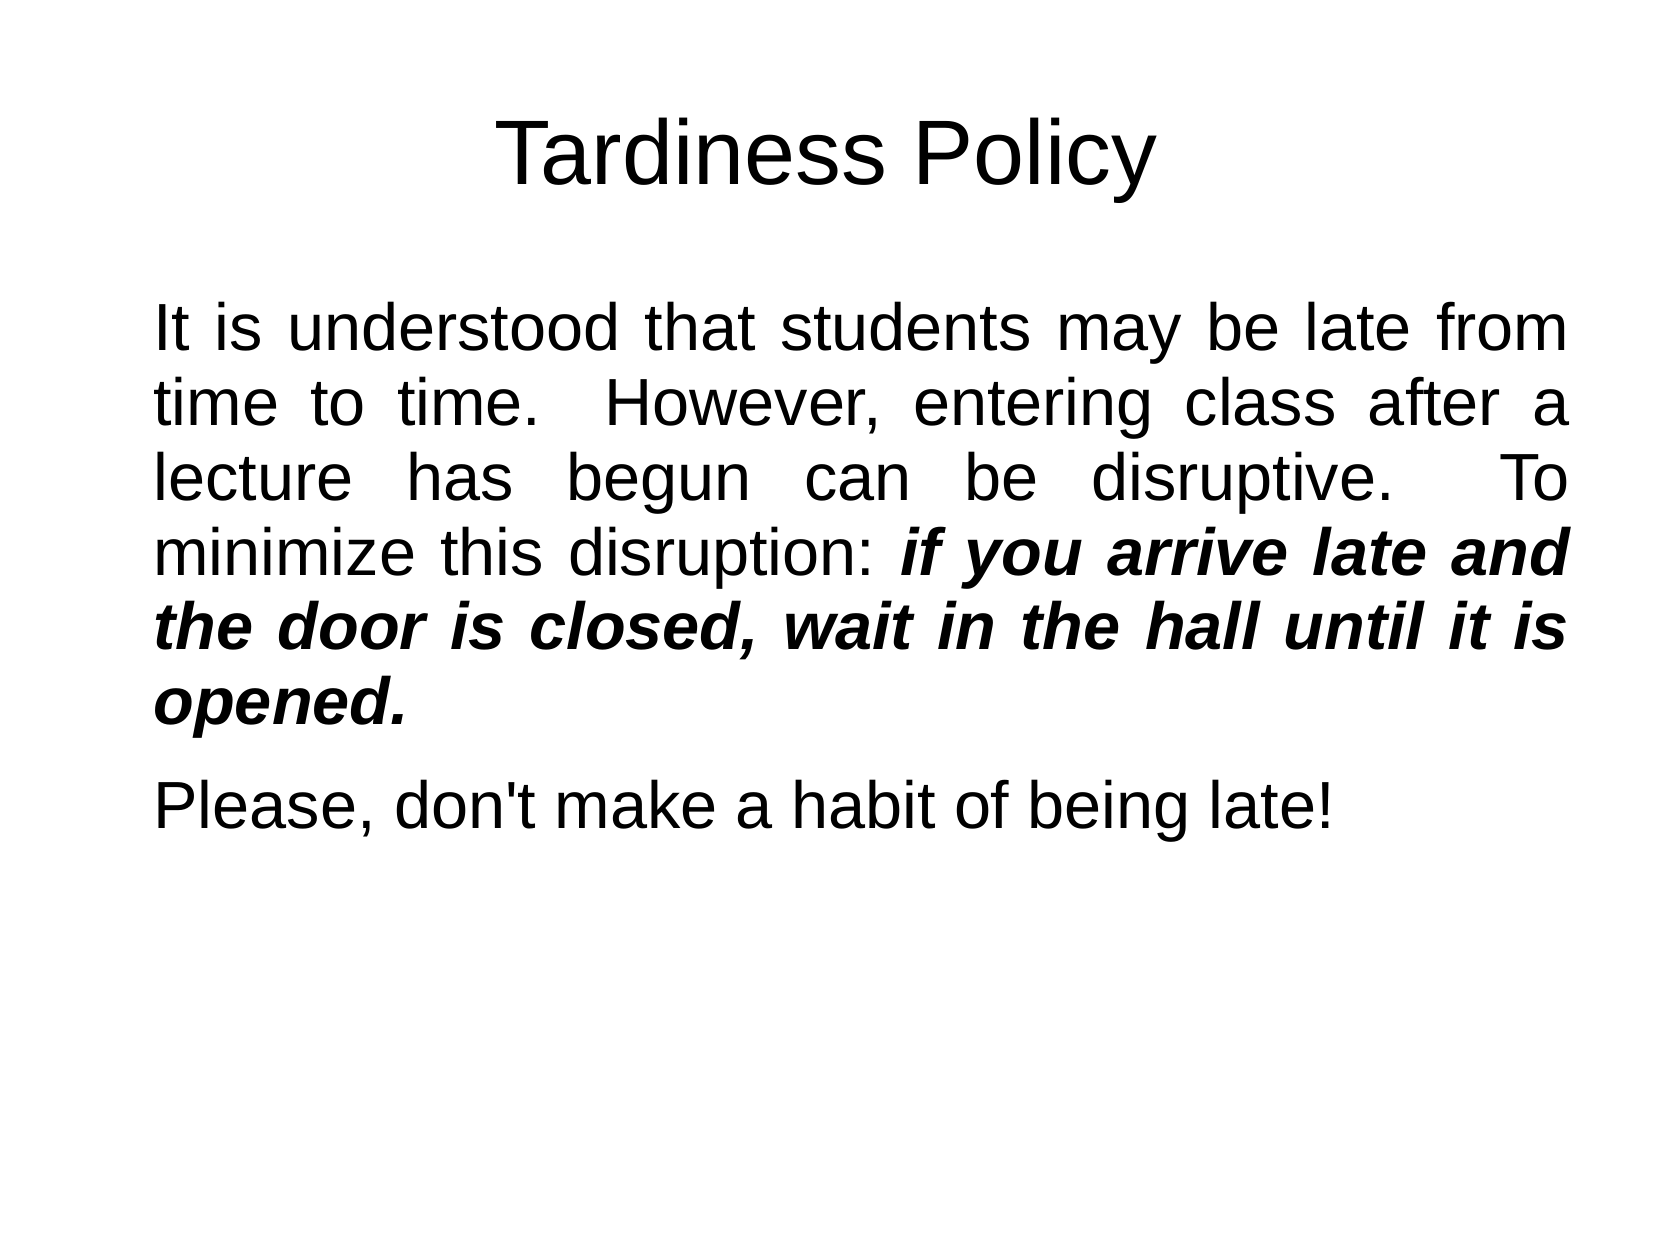

# Tardiness Policy
It is understood that students may be late from time to time. However, entering class after a lecture has begun can be disruptive. To minimize this disruption: if you arrive late and the door is closed, wait in the hall until it is opened.
Please, don't make a habit of being late!